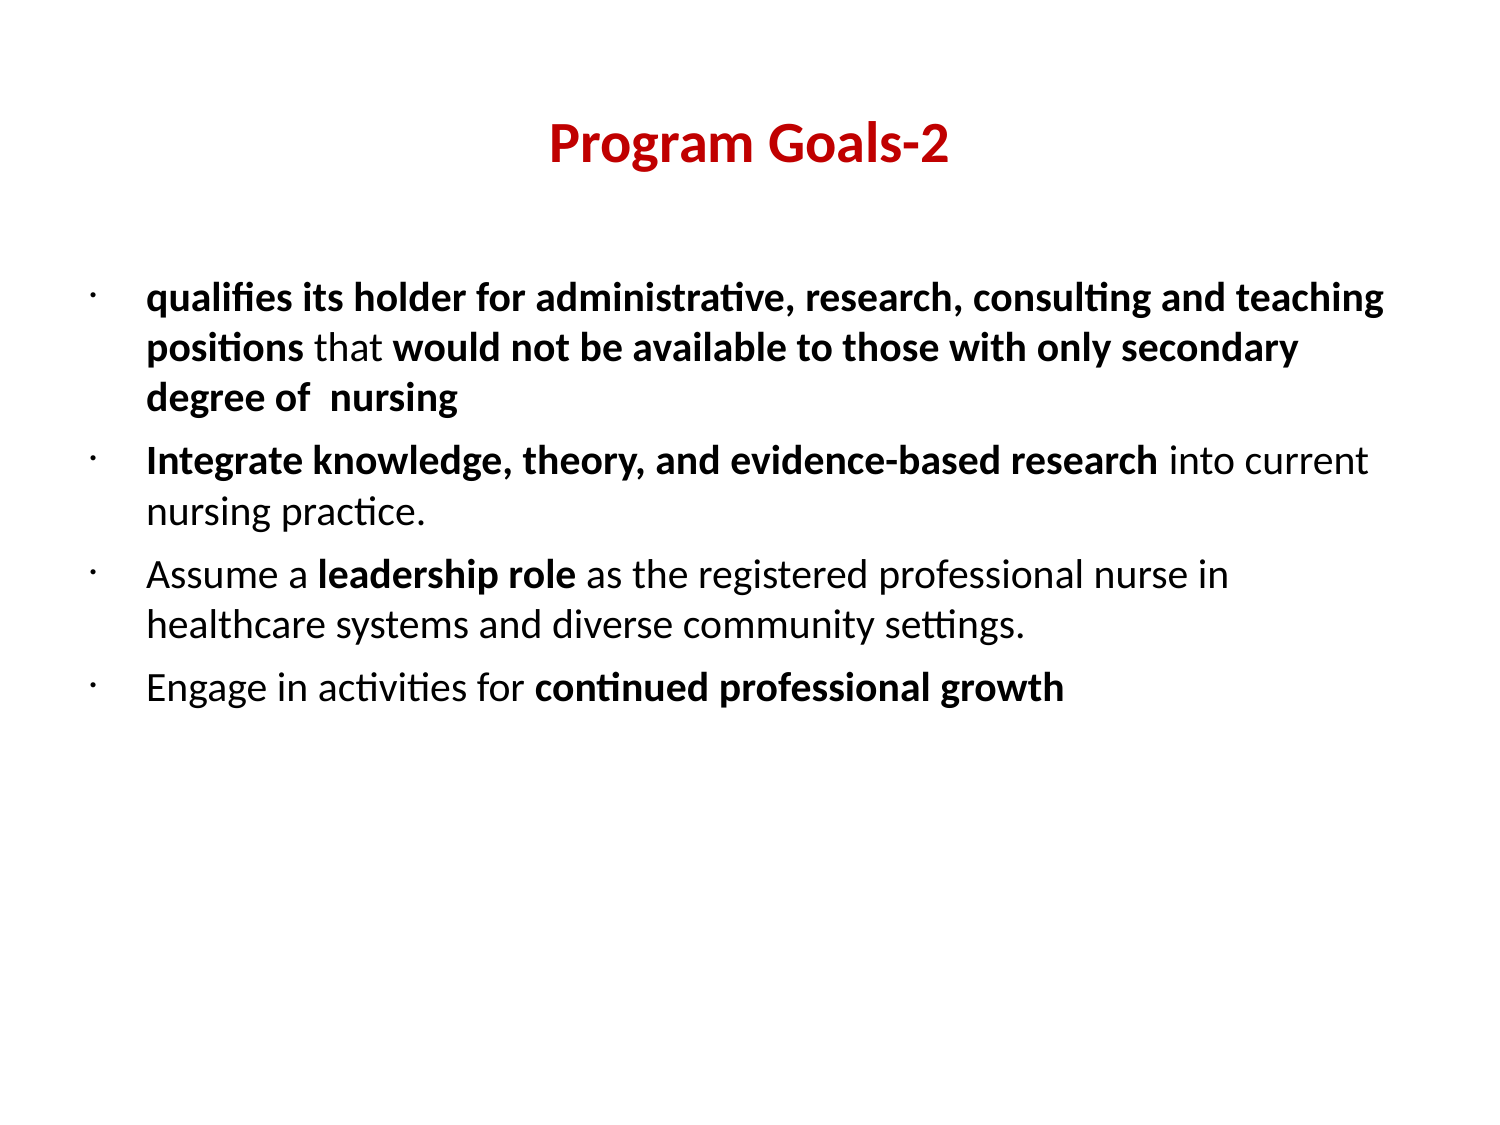

# Program Goals-2
qualifies its holder for administrative, research, consulting and teaching positions that would not be available to those with only secondary degree of nursing
Integrate knowledge, theory, and evidence-based research into current nursing practice.
Assume a leadership role as the registered professional nurse in healthcare systems and diverse community settings.
Engage in activities for continued professional growth